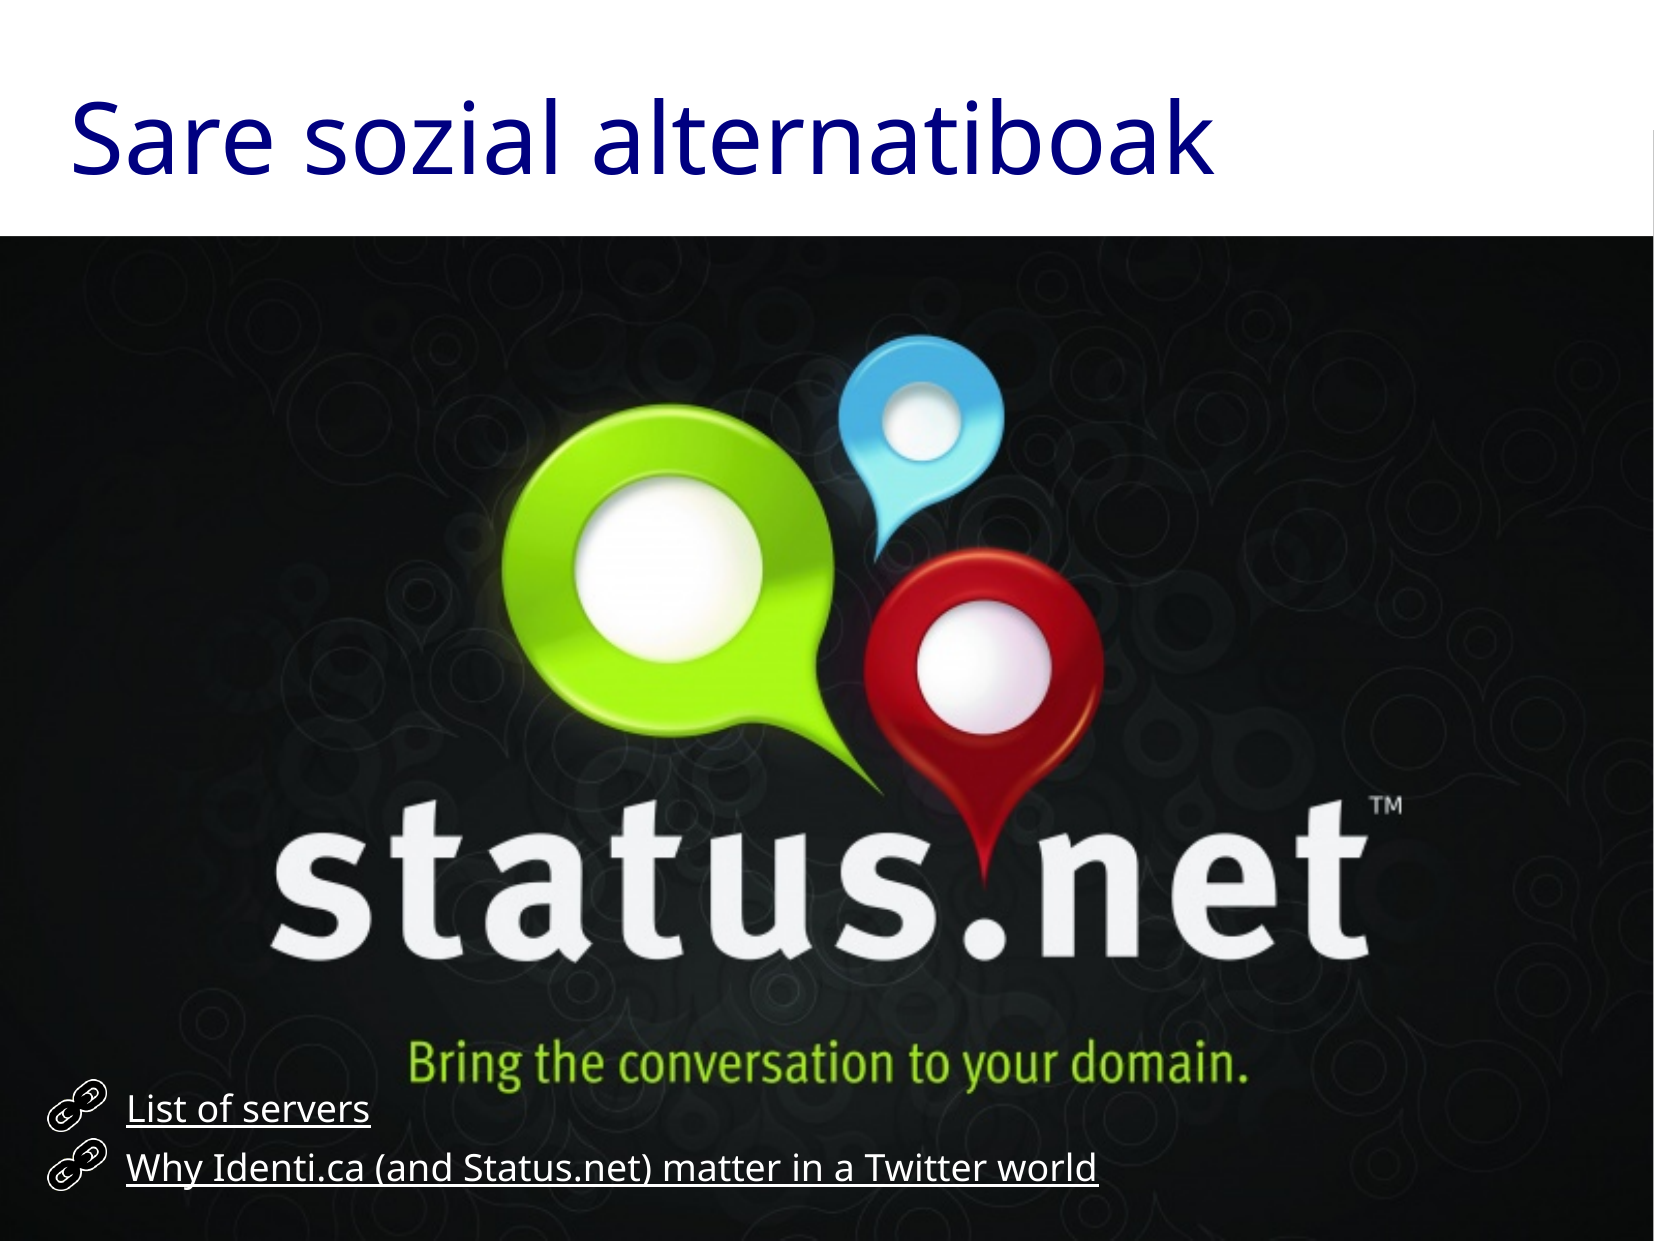

Sare sozial alternatiboak
List of servers
Why Identi.ca (and Status.net) matter in a Twitter world